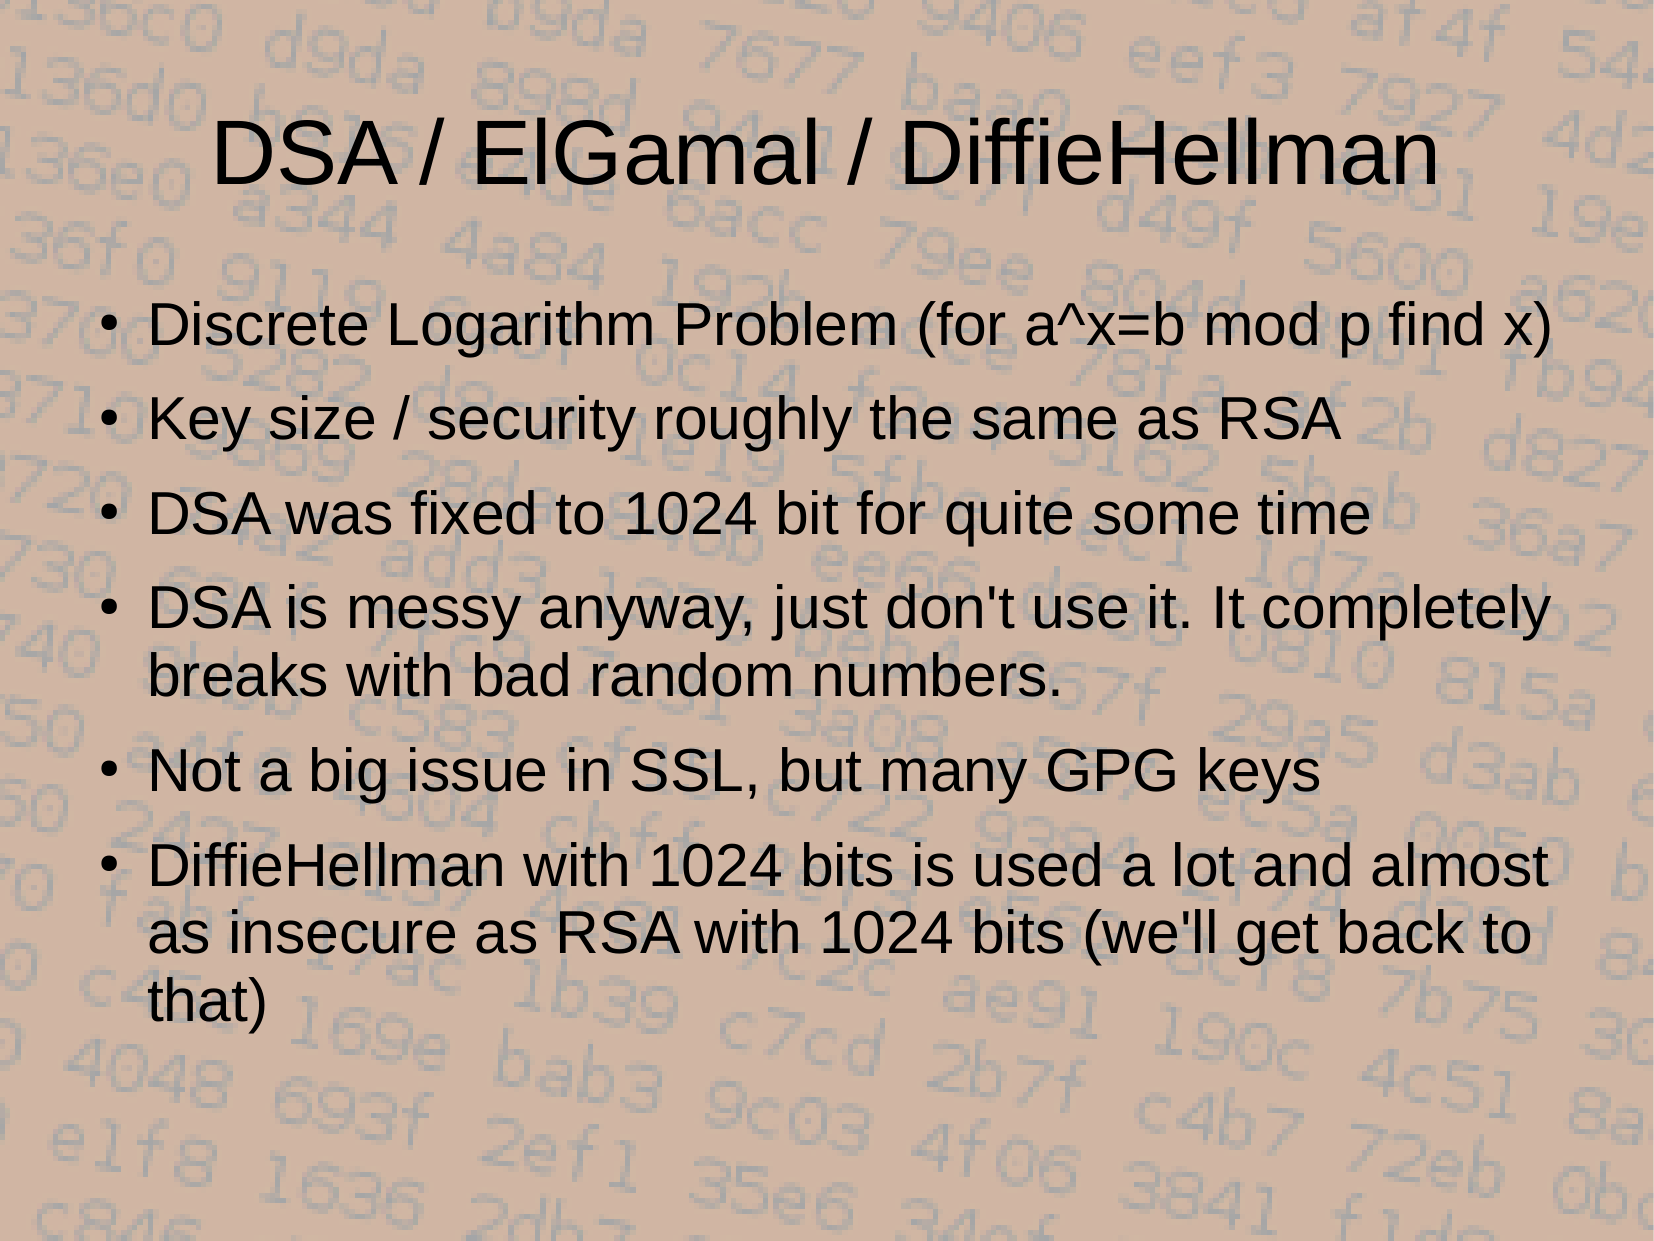

# DSA / ElGamal / DiffieHellman
Discrete Logarithm Problem (for a^x=b mod p find x)
Key size / security roughly the same as RSA
DSA was fixed to 1024 bit for quite some time
DSA is messy anyway, just don't use it. It completely breaks with bad random numbers.
Not a big issue in SSL, but many GPG keys
DiffieHellman with 1024 bits is used a lot and almost as insecure as RSA with 1024 bits (we'll get back to that)